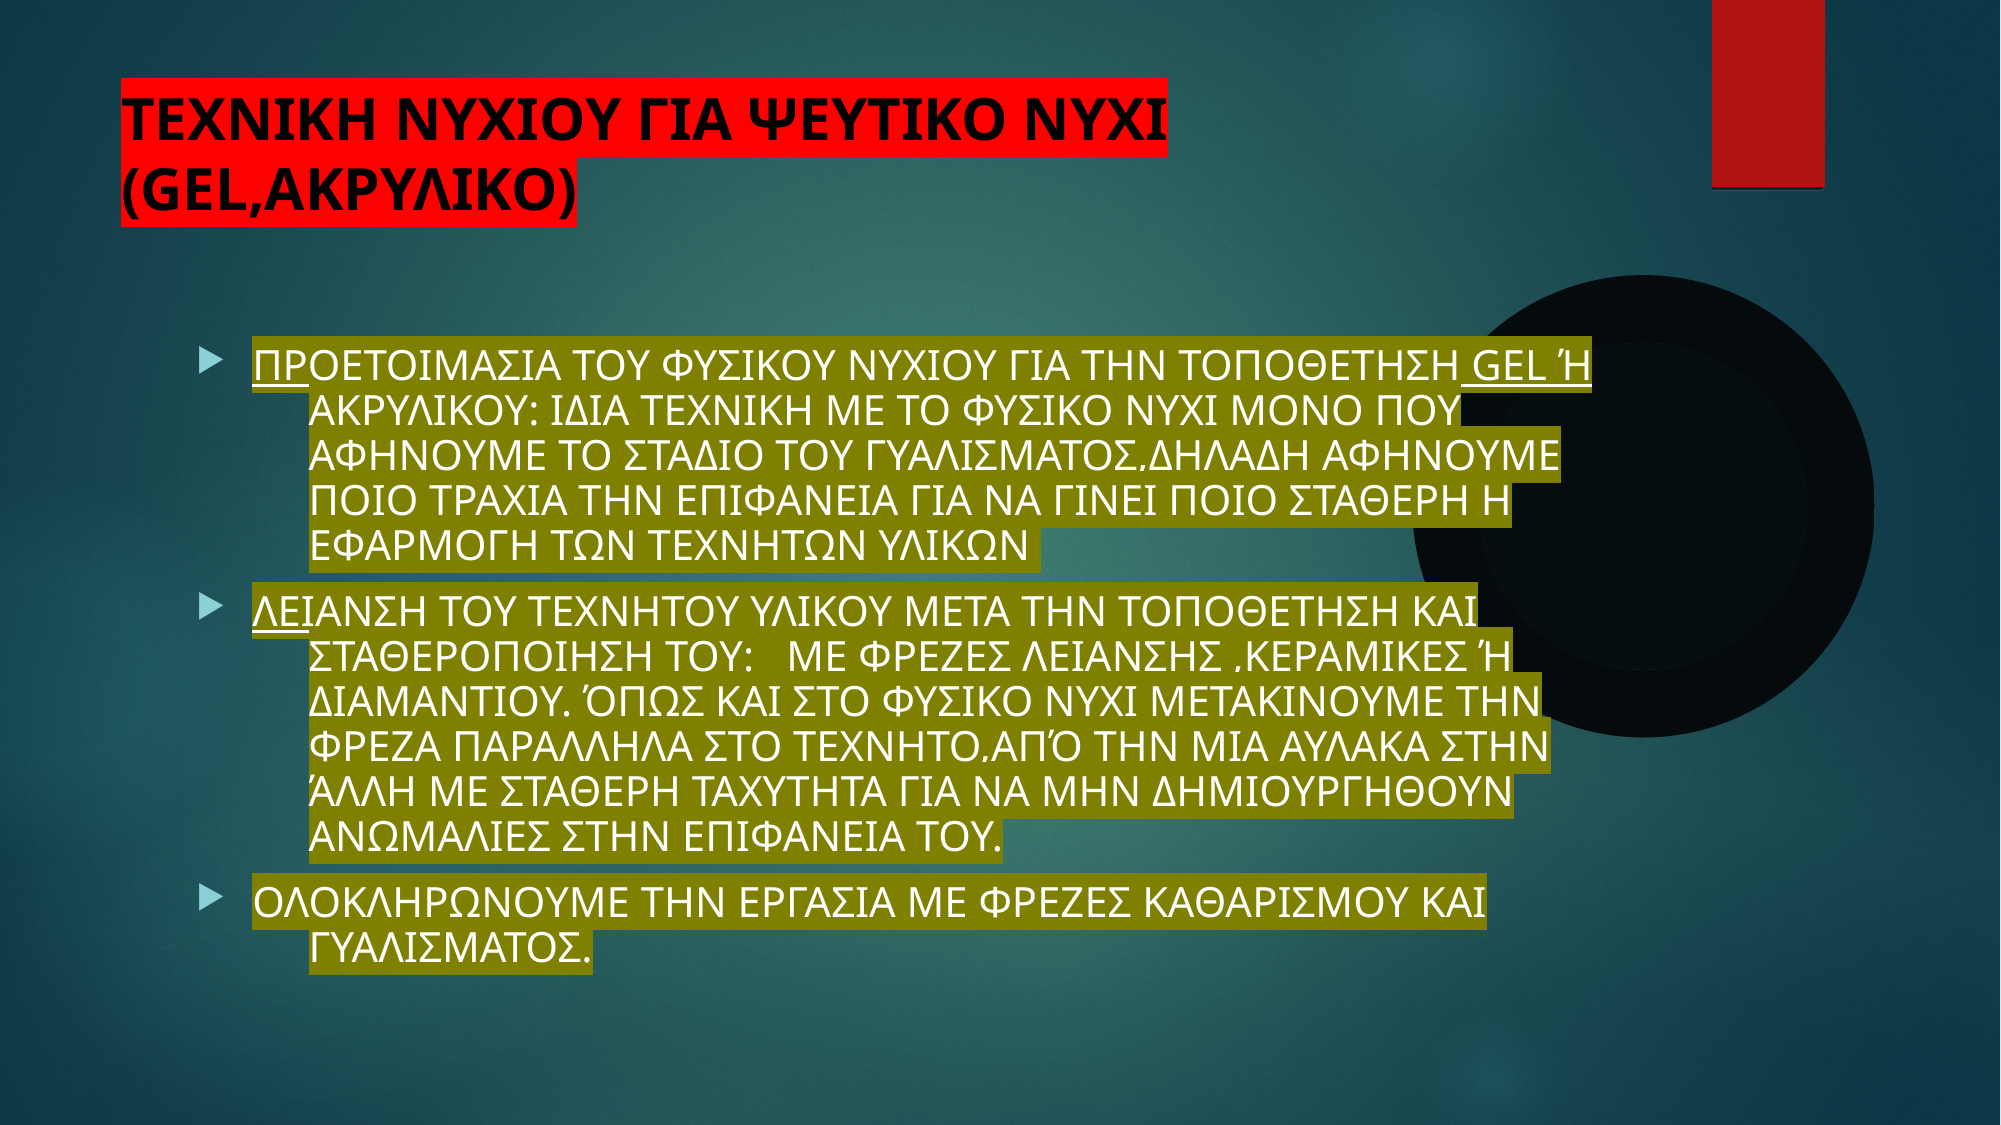

# ΤΕΧΝΙΚΗ ΝΥΧΙΟΥ ΓΙΑ ΨΕΥΤΙΚΟ ΝΥΧΙ (GEL,ΑΚΡΥΛΙΚΟ)
ΠΡΟΕΤΟΙΜΑΣΙΑ ΤΟΥ ΦΥΣΙΚΟΥ ΝΥΧΙΟΥ ΓΙΑ ΤΗΝ ΤΟΠΟΘΕΤΗΣΗ GEL Ή ΑΚΡΥΛΙΚΟΥ: ΙΔΙΑ ΤΕΧΝΙΚΗ ΜΕ ΤΟ ΦΥΣΙΚΟ ΝΥΧΙ ΜΟΝΟ ΠΟΥ ΑΦΗΝΟΥΜΕ ΤΟ ΣΤΑΔΙΟ ΤΟΥ ΓΥΑΛΙΣΜΑΤΟΣ,ΔΗΛΑΔΗ ΑΦΗΝΟΥΜΕ ΠΟΙΟ ΤΡΑΧΙΑ ΤΗΝ ΕΠΙΦΑΝΕΙΑ ΓΙΑ ΝΑ ΓΙΝΕΙ ΠΟΙΟ ΣΤΑΘΕΡΗ Η ΕΦΑΡΜΟΓΗ ΤΩΝ ΤΕΧΝΗΤΩΝ ΥΛΙΚΩΝ
ΛΕΙΑΝΣΗ ΤΟΥ ΤΕΧΝΗΤΟΥ ΥΛΙΚΟΥ ΜΕΤΑ ΤΗΝ ΤΟΠΟΘΕΤΗΣΗ ΚΑΙ ΣΤΑΘΕΡΟΠΟΙΗΣΗ ΤΟΥ: ΜΕ ΦΡΕΖΕΣ ΛΕΙΑΝΣΗΣ ,ΚΕΡΑΜΙΚΕΣ Ή ΔΙΑΜΑΝΤΙΟΥ. ΌΠΩΣ ΚΑΙ ΣΤΟ ΦΥΣΙΚΟ ΝΥΧΙ ΜΕΤΑΚΙΝΟΥΜΕ ΤΗΝ ΦΡΕΖΑ ΠΑΡΑΛΛΗΛΑ ΣΤΟ ΤΕΧΝΗΤΟ,ΑΠΌ ΤΗΝ ΜΙΑ ΑΥΛΑΚΑ ΣΤΗΝ ΆΛΛΗ ΜΕ ΣΤΑΘΕΡΗ ΤΑΧΥΤΗΤΑ ΓΙΑ ΝΑ ΜΗΝ ΔΗΜΙΟΥΡΓΗΘΟΥΝ ΑΝΩΜΑΛΙΕΣ ΣΤΗΝ ΕΠΙΦΑΝΕΙΑ ΤΟΥ.
ΟΛΟΚΛΗΡΩΝΟΥΜΕ ΤΗΝ ΕΡΓΑΣΙΑ ΜΕ ΦΡΕΖΕΣ ΚΑΘΑΡΙΣΜΟΥ ΚΑΙ ΓΥΑΛΙΣΜΑΤΟΣ.